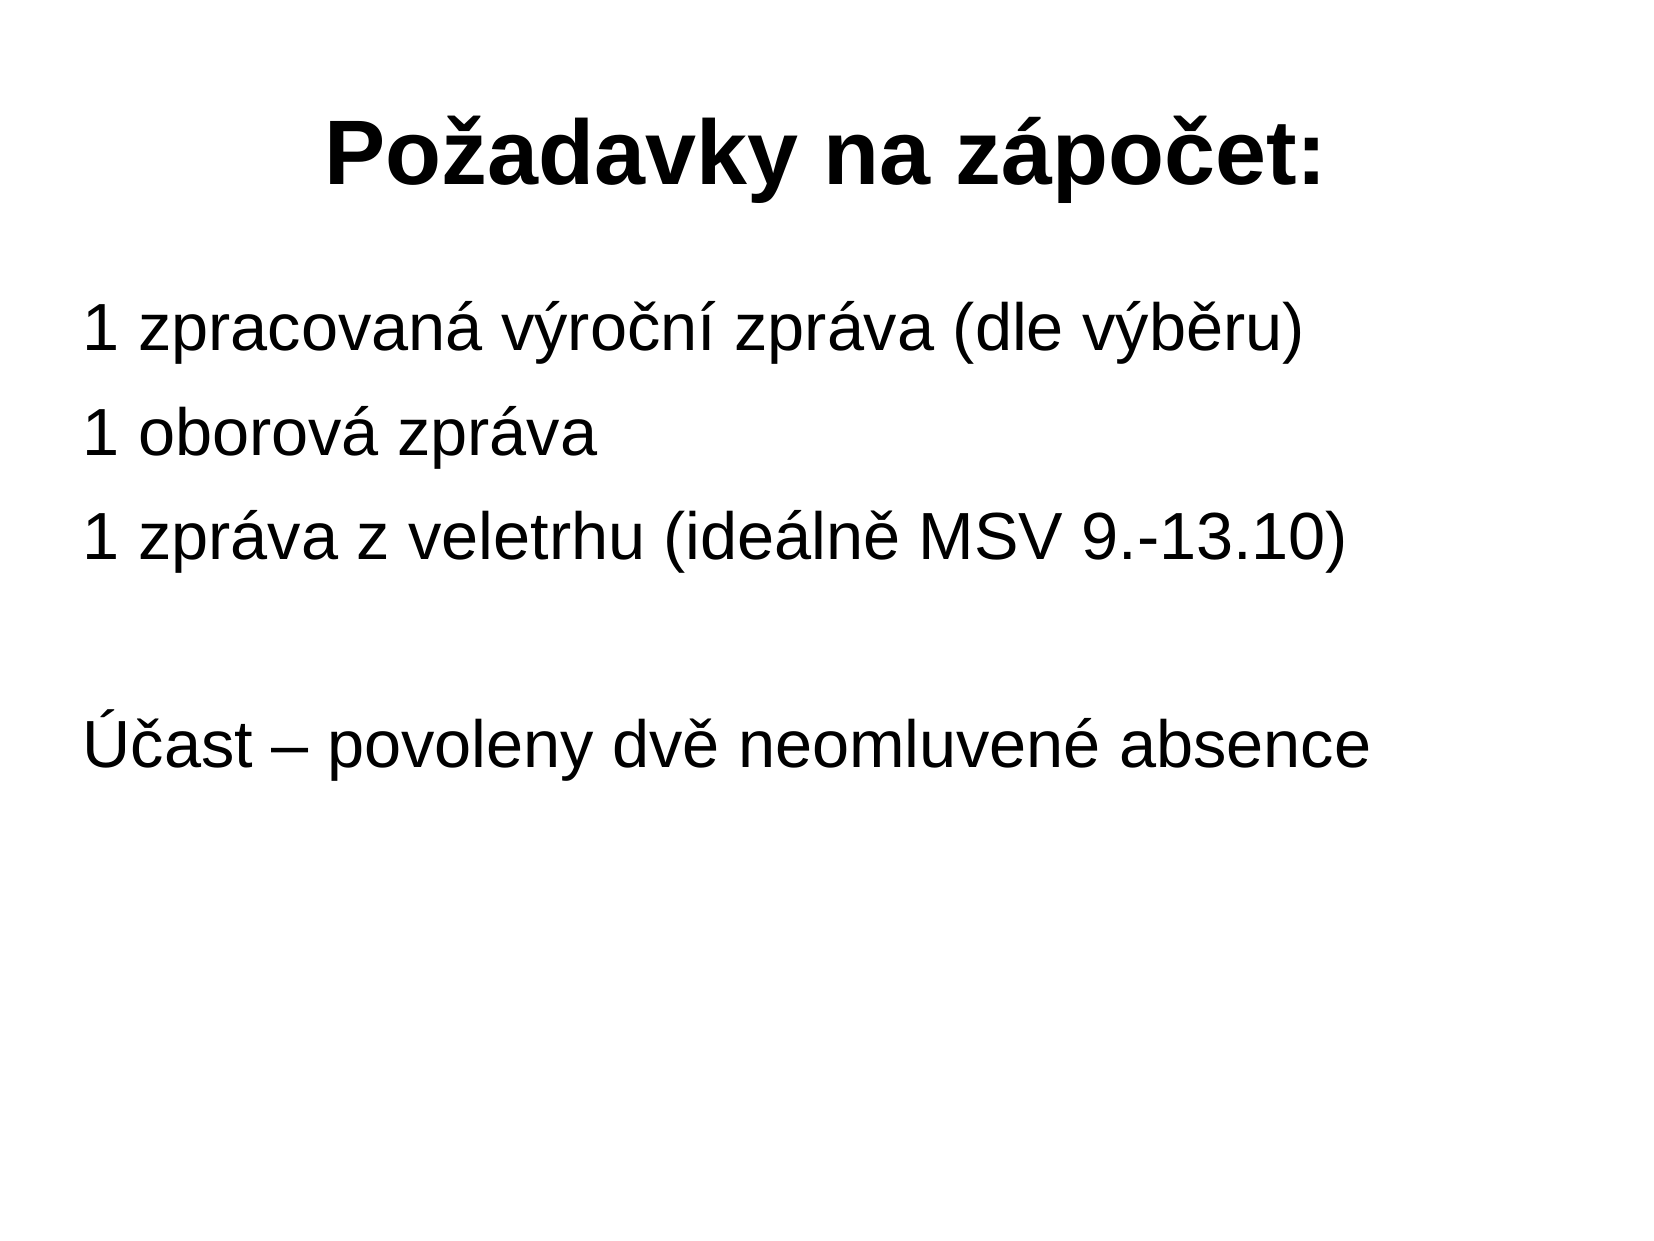

# Požadavky na zápočet:
1 zpracovaná výroční zpráva (dle výběru)
1 oborová zpráva
1 zpráva z veletrhu (ideálně MSV 9.-13.10)
Účast – povoleny dvě neomluvené absence